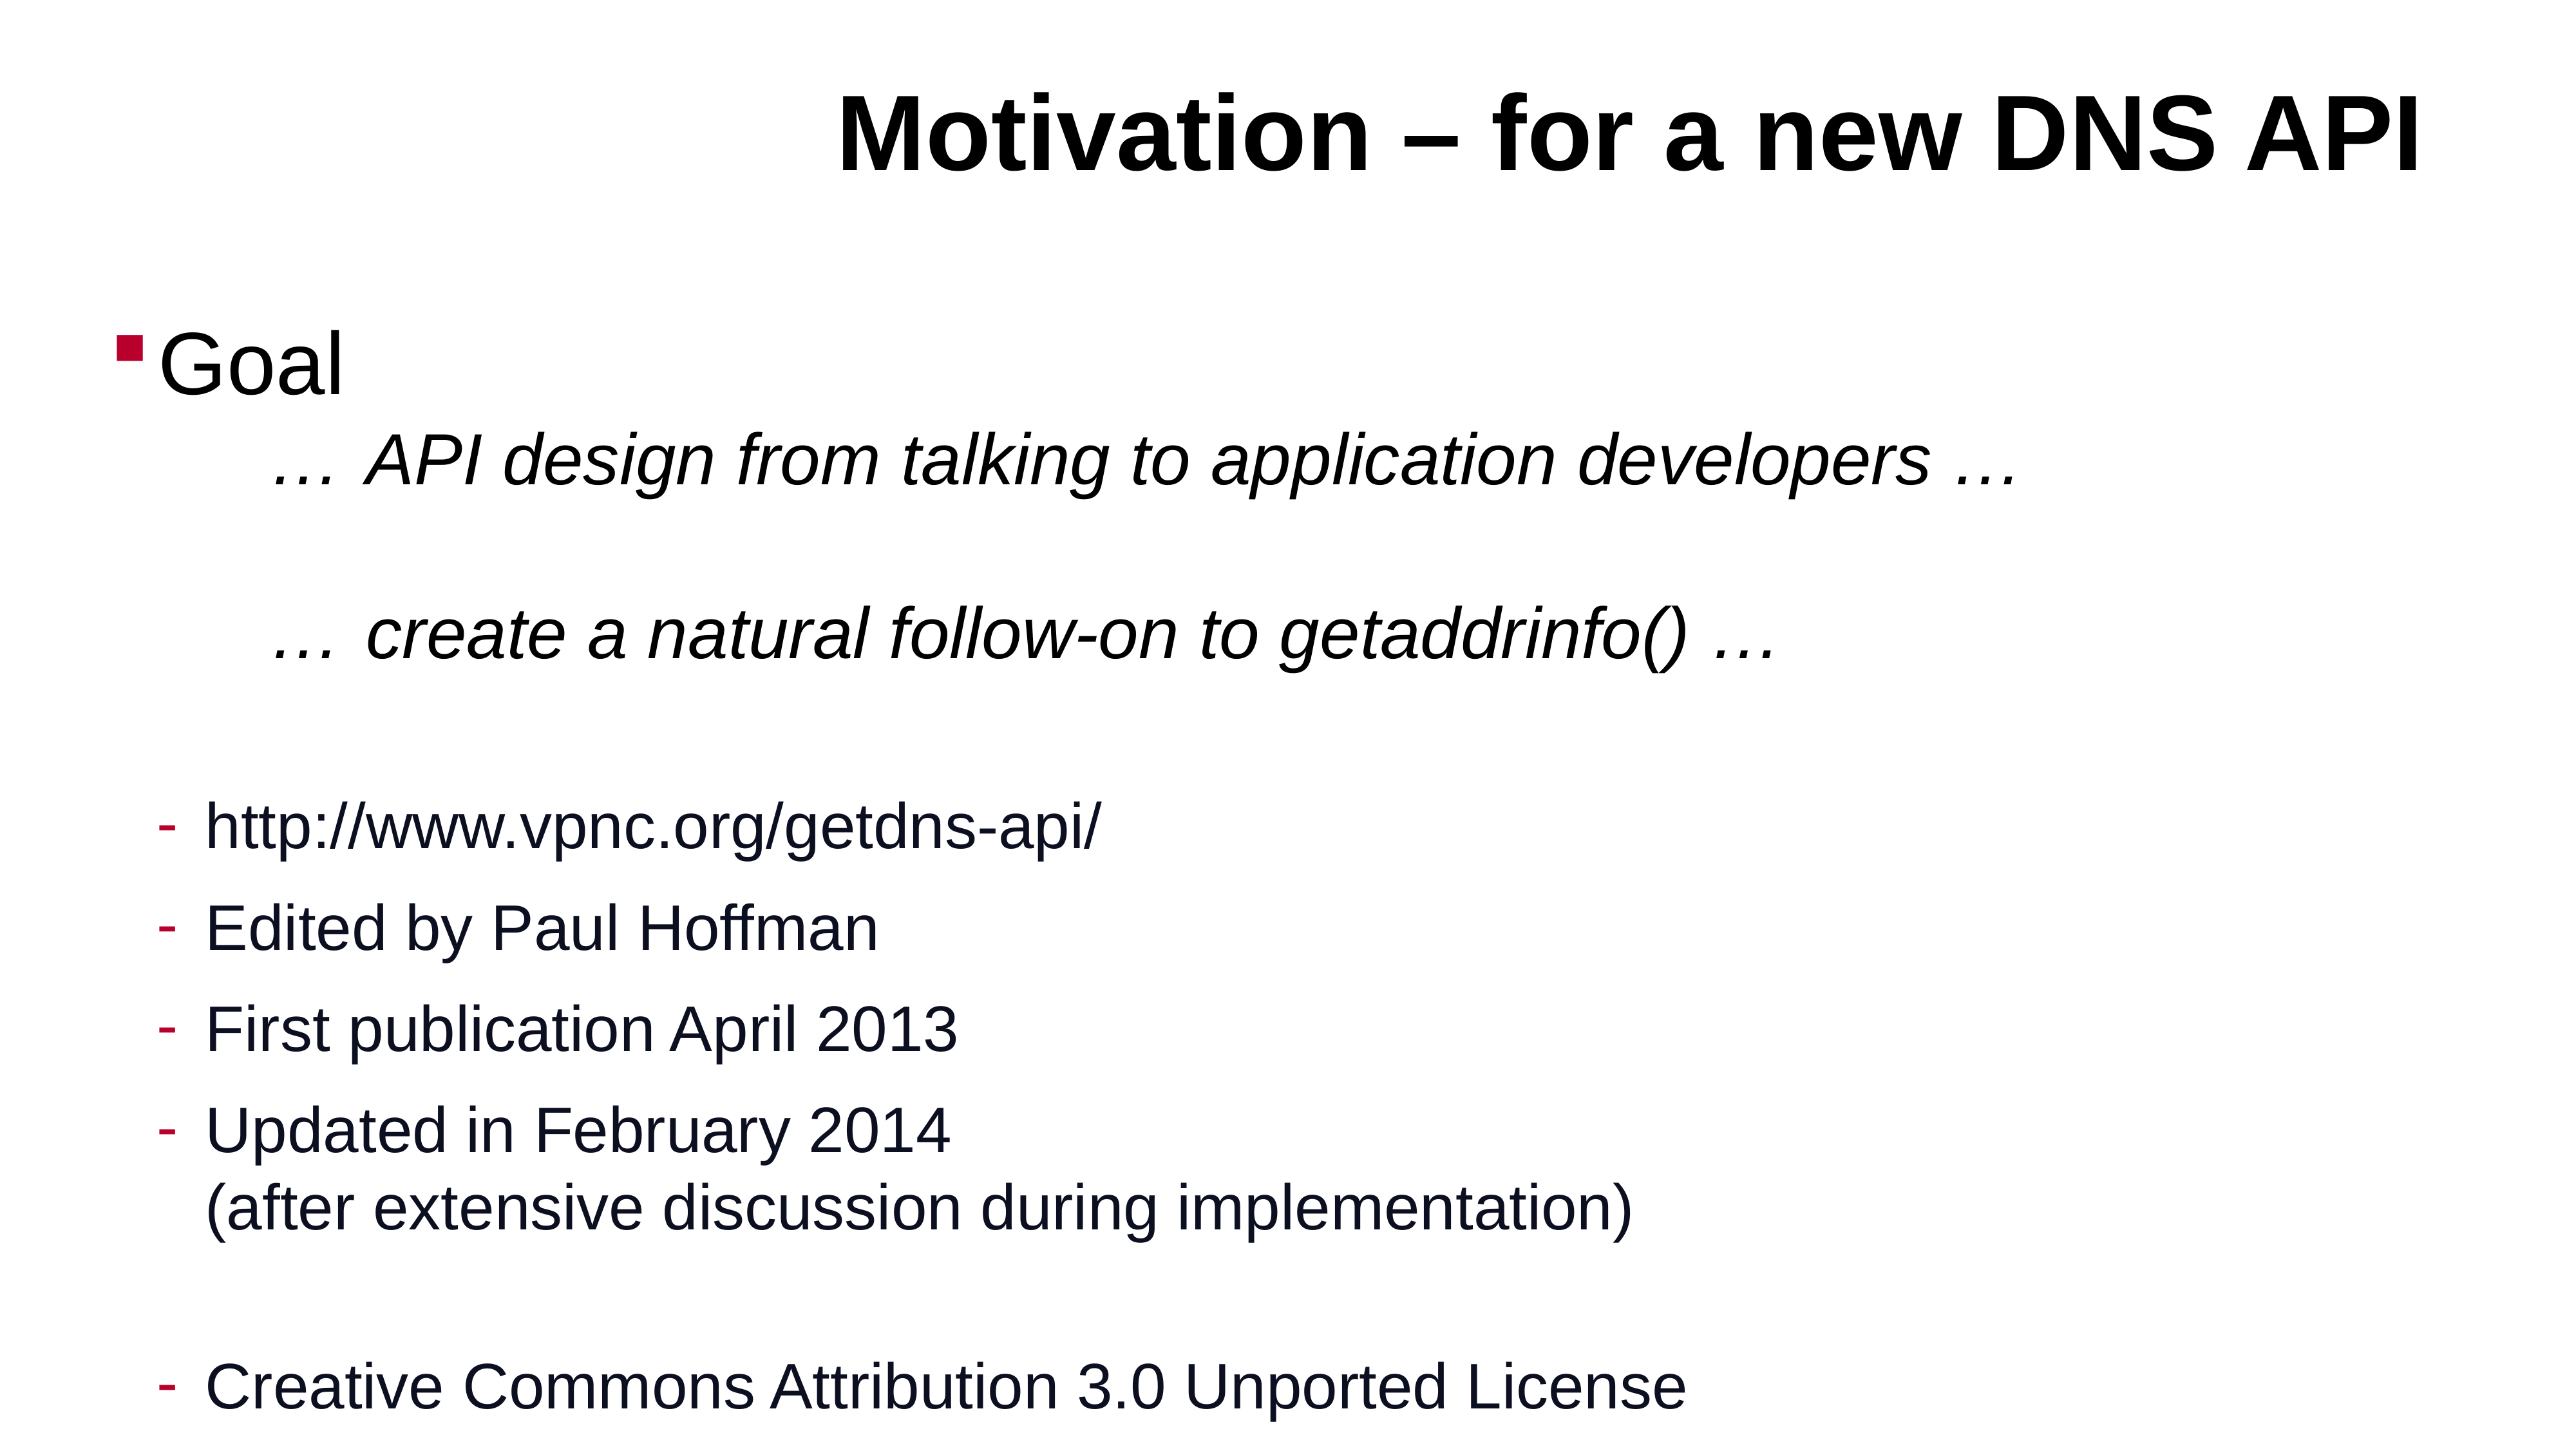

# Motivation – for a new DNS API
Goal
		…	API design from talking to application developers …
		…	create a natural follow-on to getaddrinfo() …
http://www.vpnc.org/getdns-api/
Edited by Paul Hoffman
First publication April 2013
Updated in February 2014
(after extensive discussion during implementation)
Creative Commons Attribution 3.0 Unported License